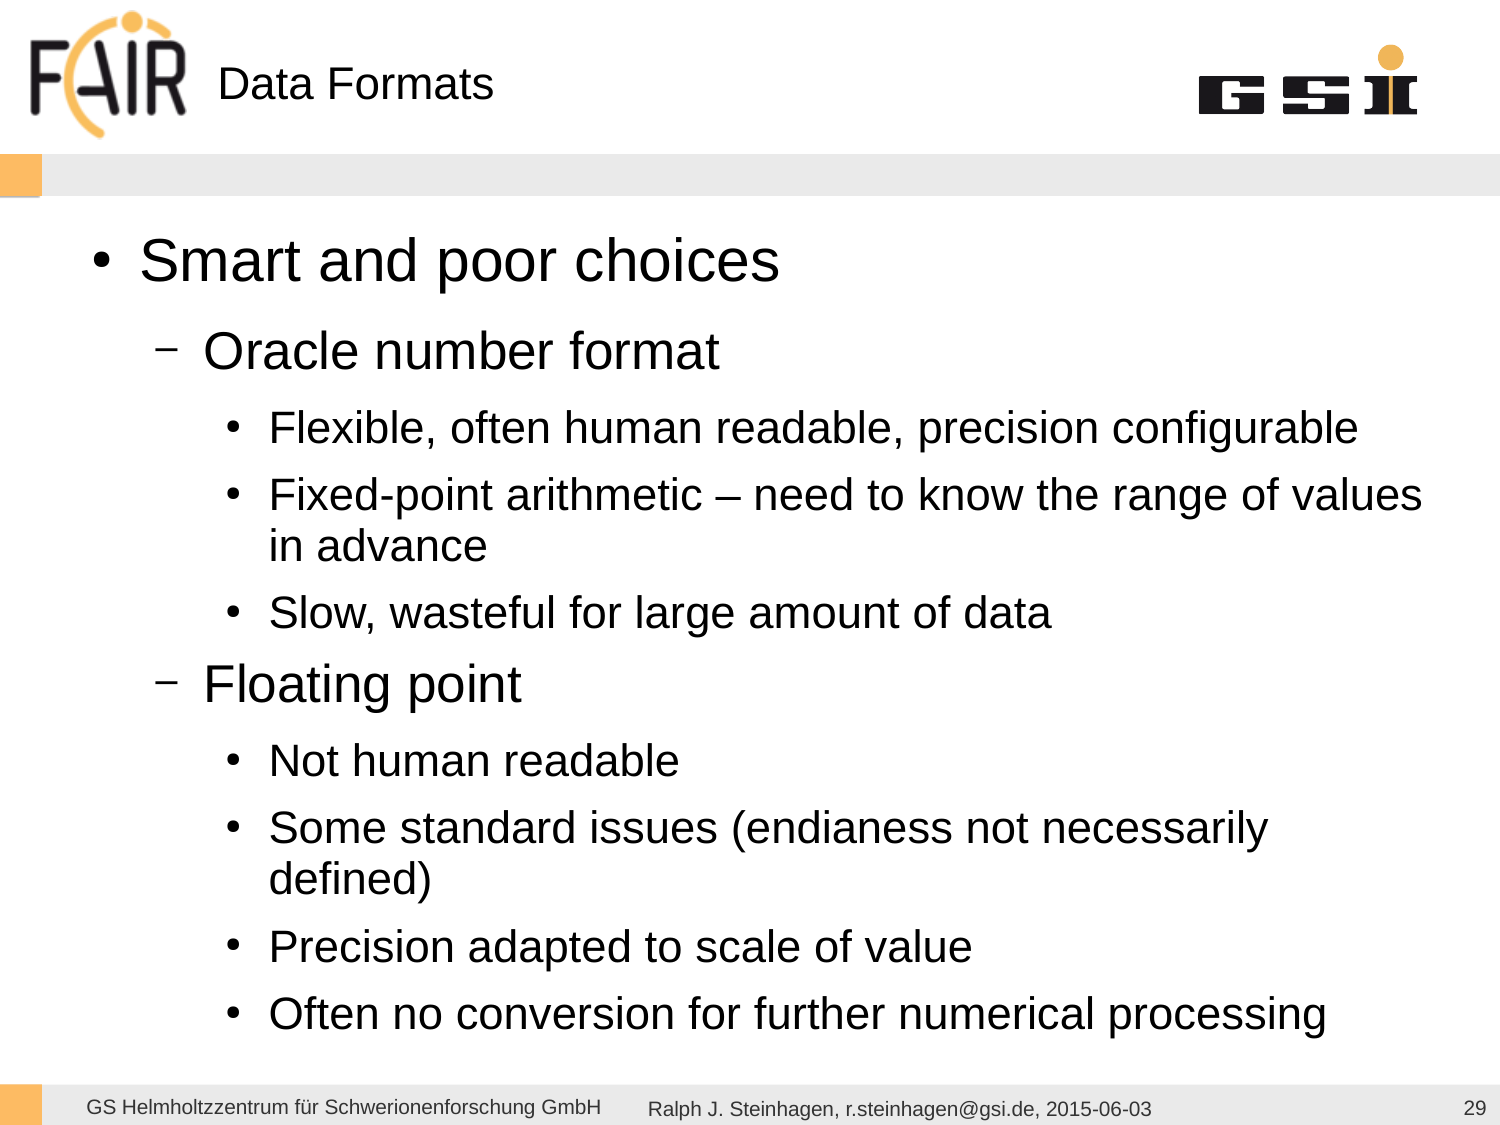

# Data Formats
Smart and poor choices
Oracle number format
Flexible, often human readable, precision configurable
Fixed-point arithmetic – need to know the range of values in advance
Slow, wasteful for large amount of data
Floating point
Not human readable
Some standard issues (endianess not necessarily defined)
Precision adapted to scale of value
Often no conversion for further numerical processing